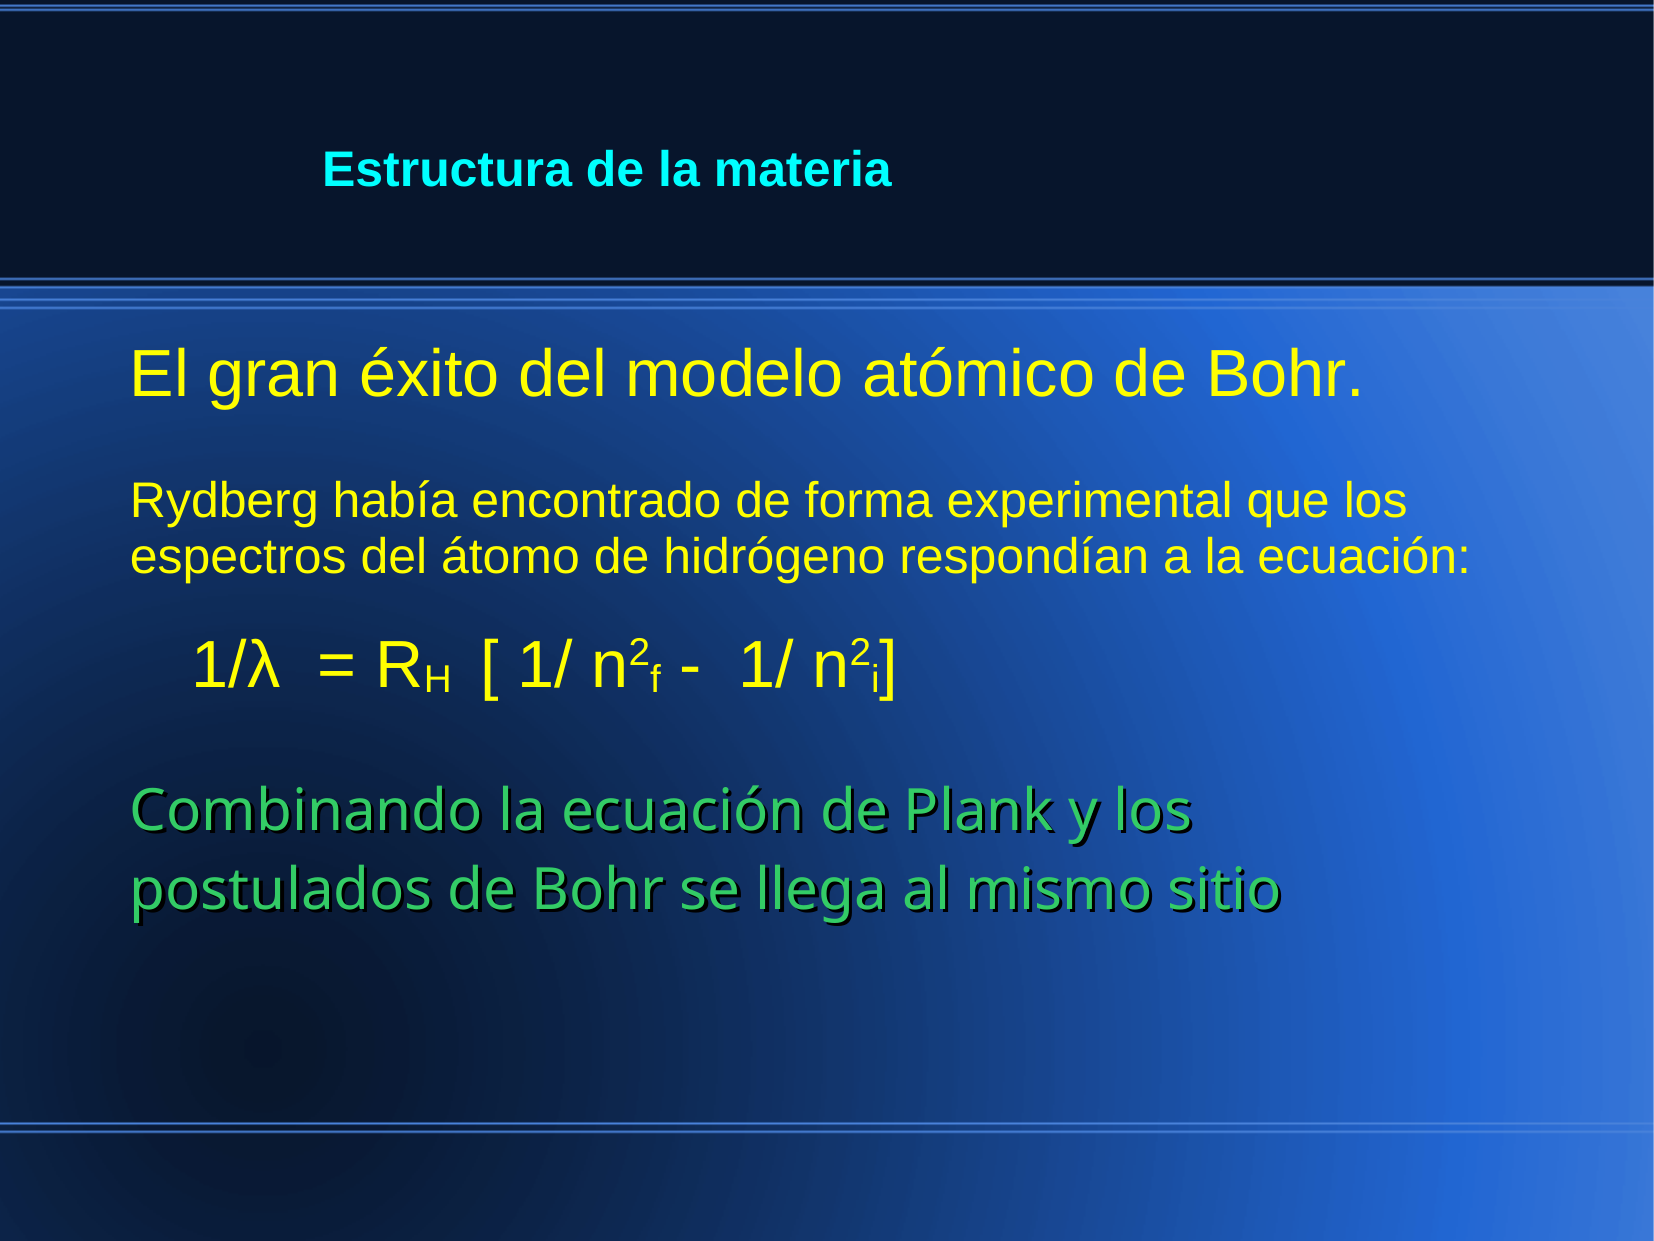

Estructura de la materia
# El gran éxito del modelo atómico de Bohr.
Rydberg había encontrado de forma experimental que los espectros del átomo de hidrógeno respondían a la ecuación:
1/λ = RH [ 1/ n2f - 1/ n2i]
Combinando la ecuación de Plank y los postulados de Bohr se llega al mismo sitio